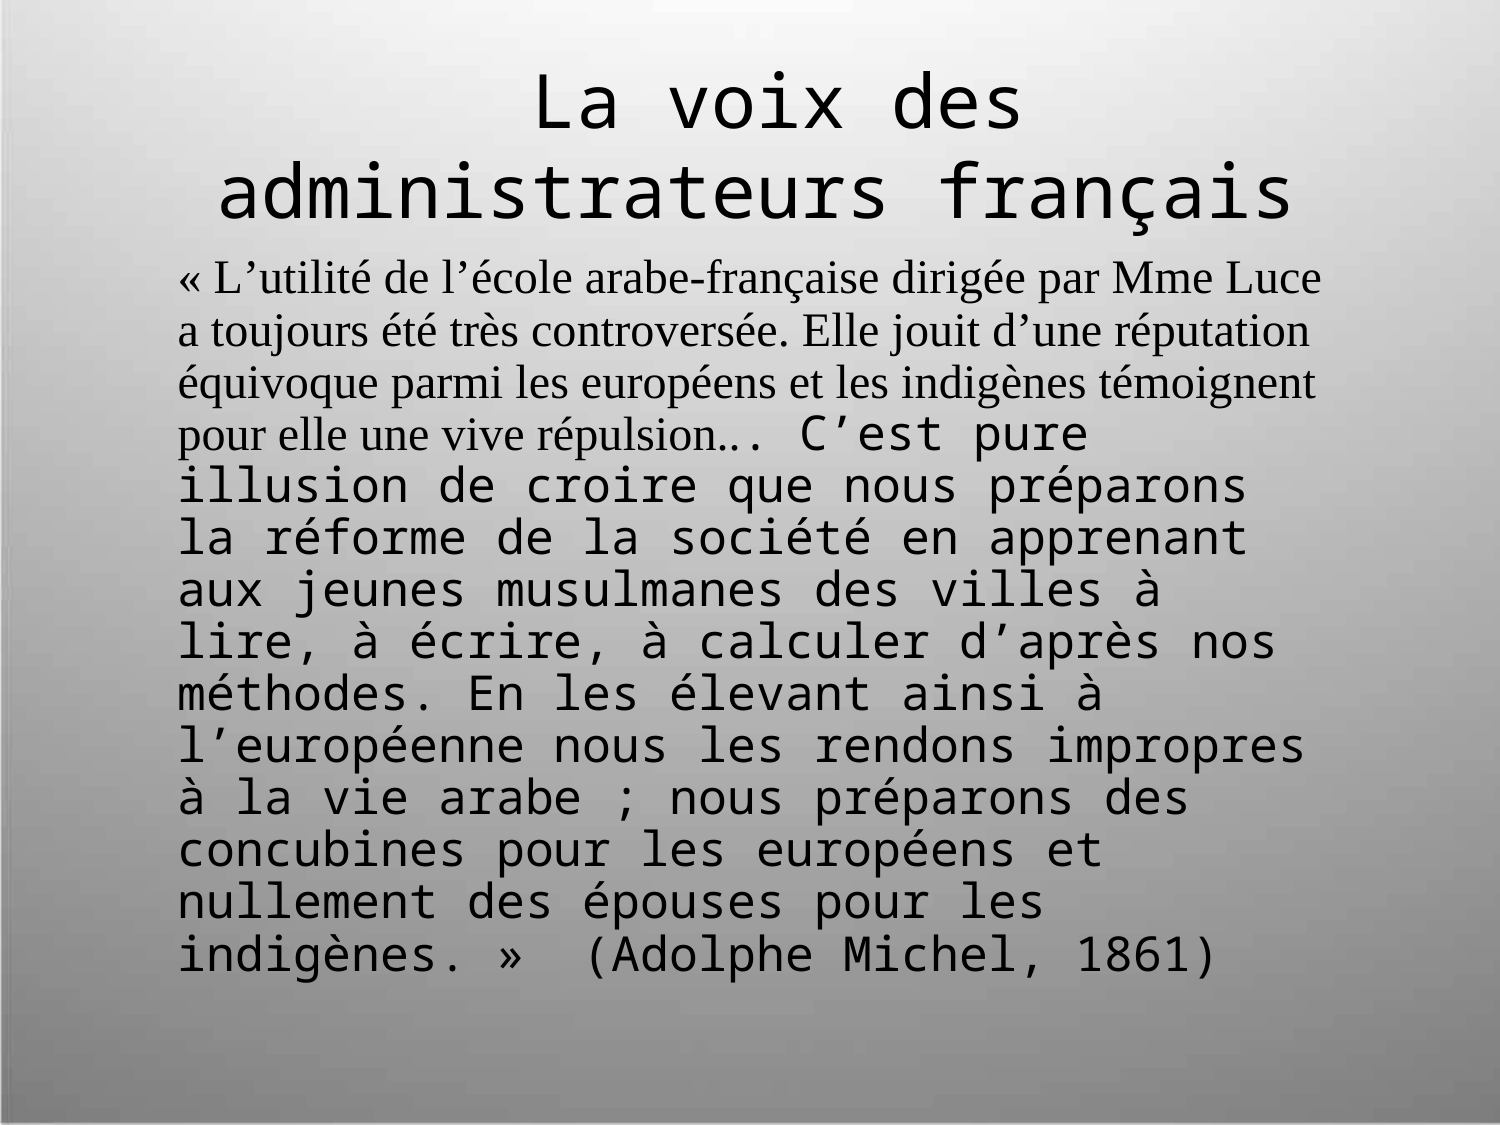

# La voix des administrateurs français
	« L’utilité de l’école arabe-française dirigée par Mme Luce a toujours été très controversée. Elle jouit d’une réputation équivoque parmi les européens et les indigènes témoignent pour elle une vive répulsion... C’est pure illusion de croire que nous préparons la réforme de la société en apprenant aux jeunes musulmanes des villes à lire, à écrire, à calculer d’après nos méthodes. En les élevant ainsi à l’européenne nous les rendons impropres à la vie arabe ; nous préparons des concubines pour les européens et nullement des épouses pour les indigènes. » (Adolphe Michel, 1861)